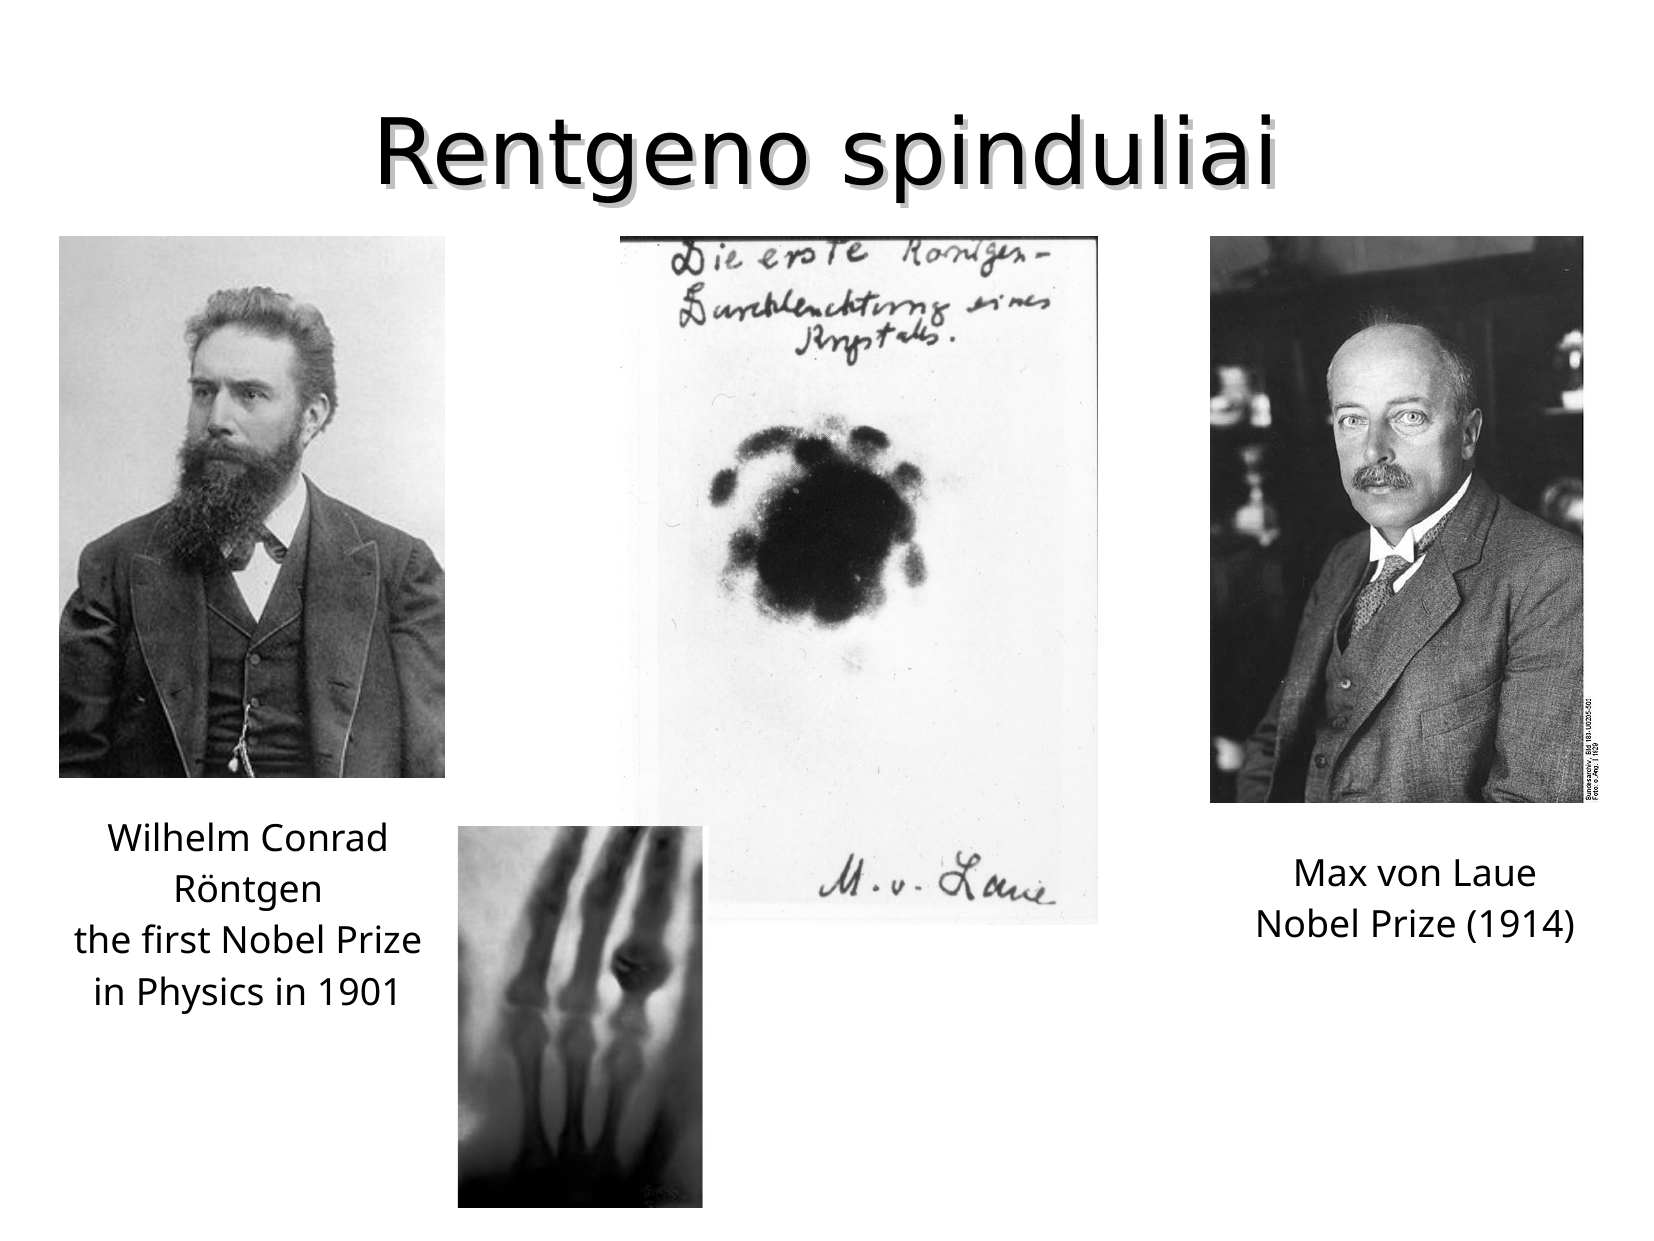

# Rentgeno spinduliai
Wilhelm Conrad
Röntgen
the first Nobel Prize in Physics in 1901
Max von Laue
Nobel Prize (1914)